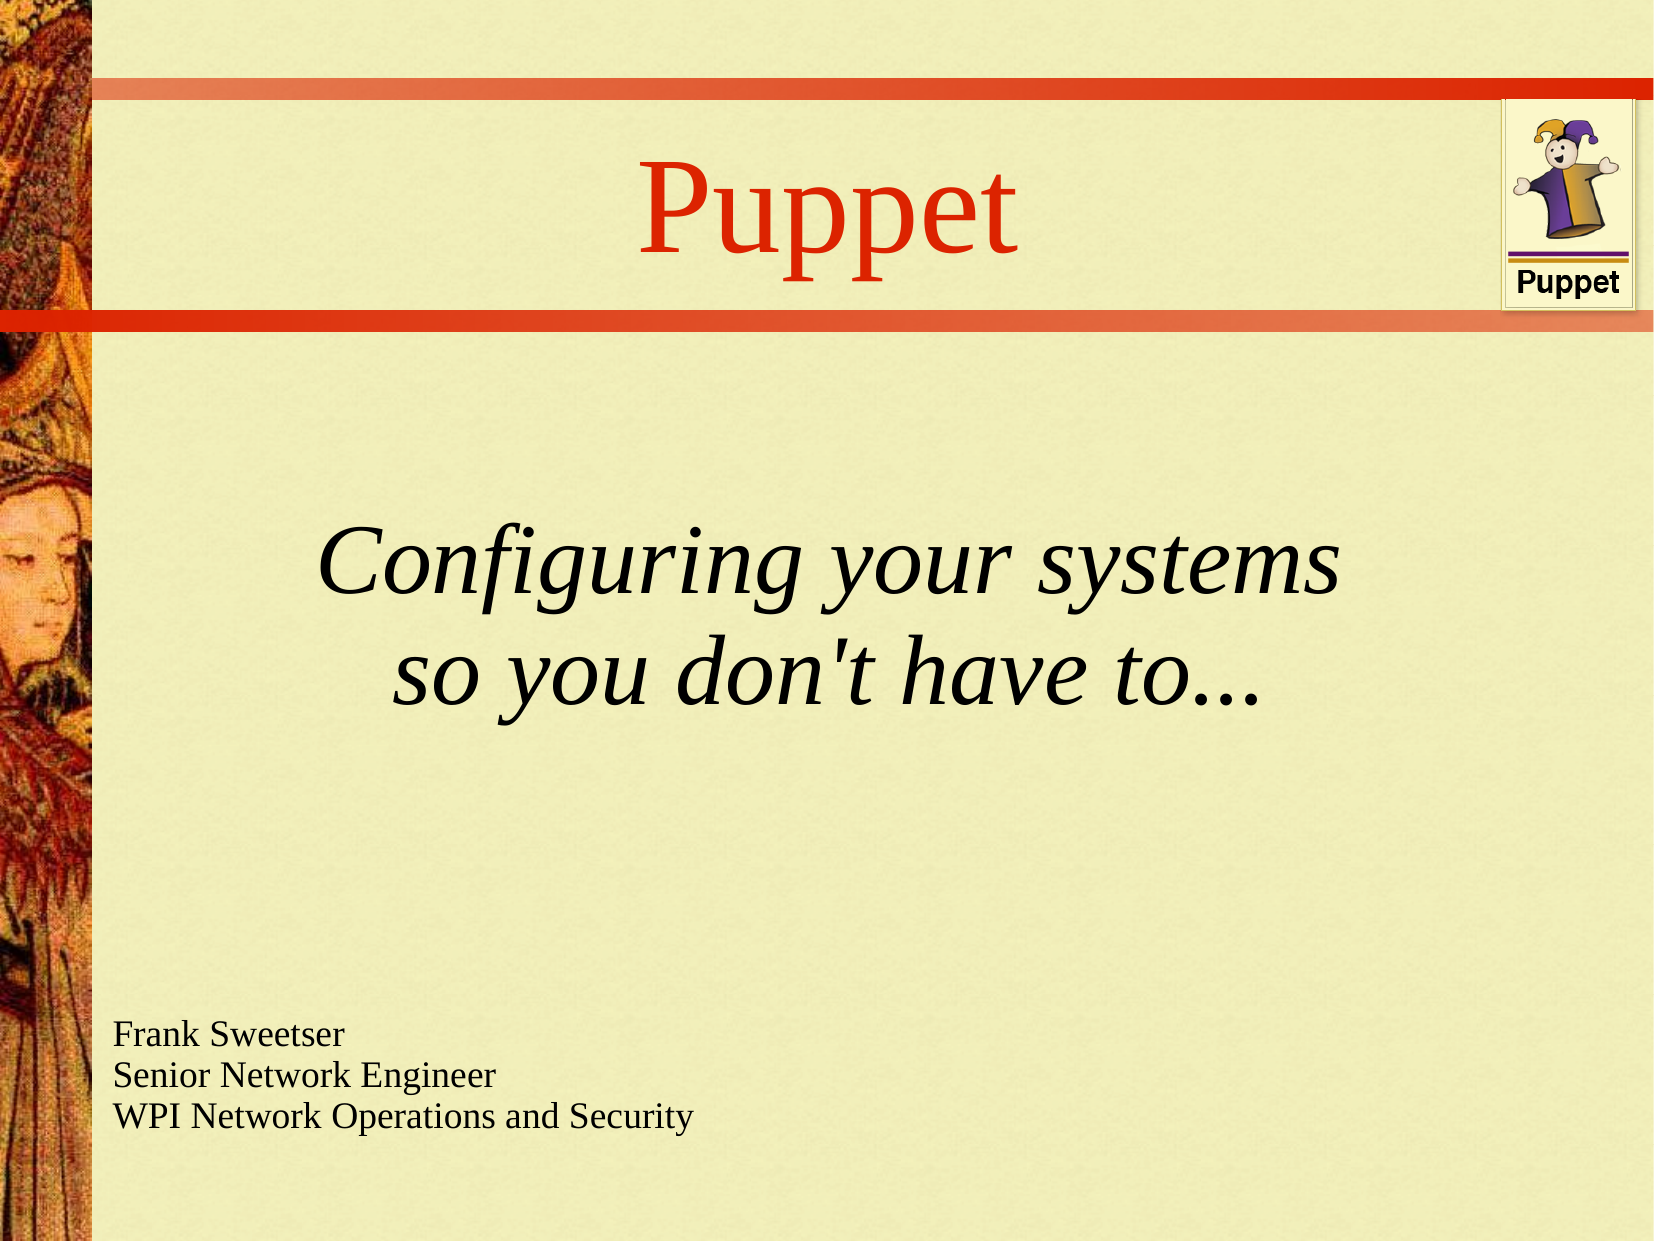

# Puppet
Configuring your systems so you don't have to...
Frank Sweetser
Senior Network Engineer
WPI Network Operations and Security